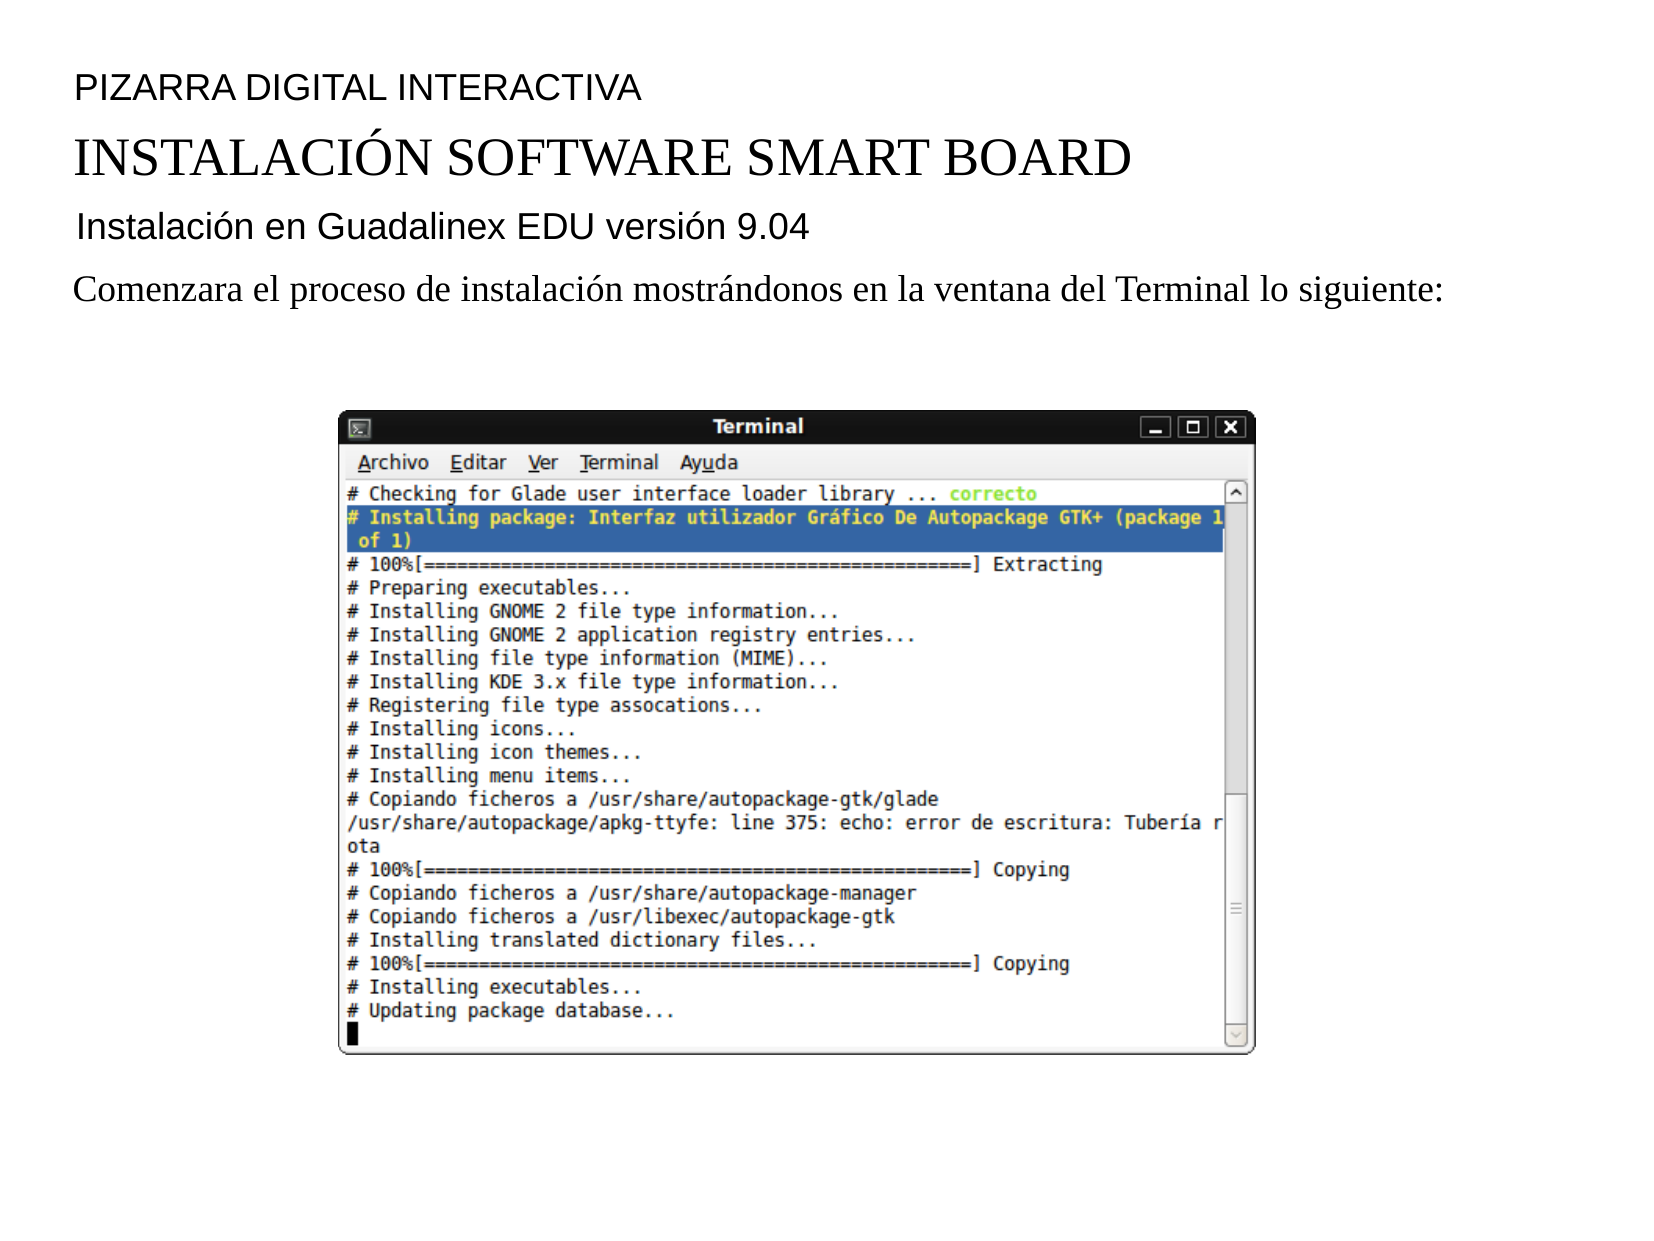

PIZARRA DIGITAL INTERACTIVA
INSTALACIÓN SOFTWARE SMART BOARD
Instalación en Guadalinex EDU versión 9.04
Comenzara el proceso de instalación mostrándonos en la ventana del Terminal lo siguiente: